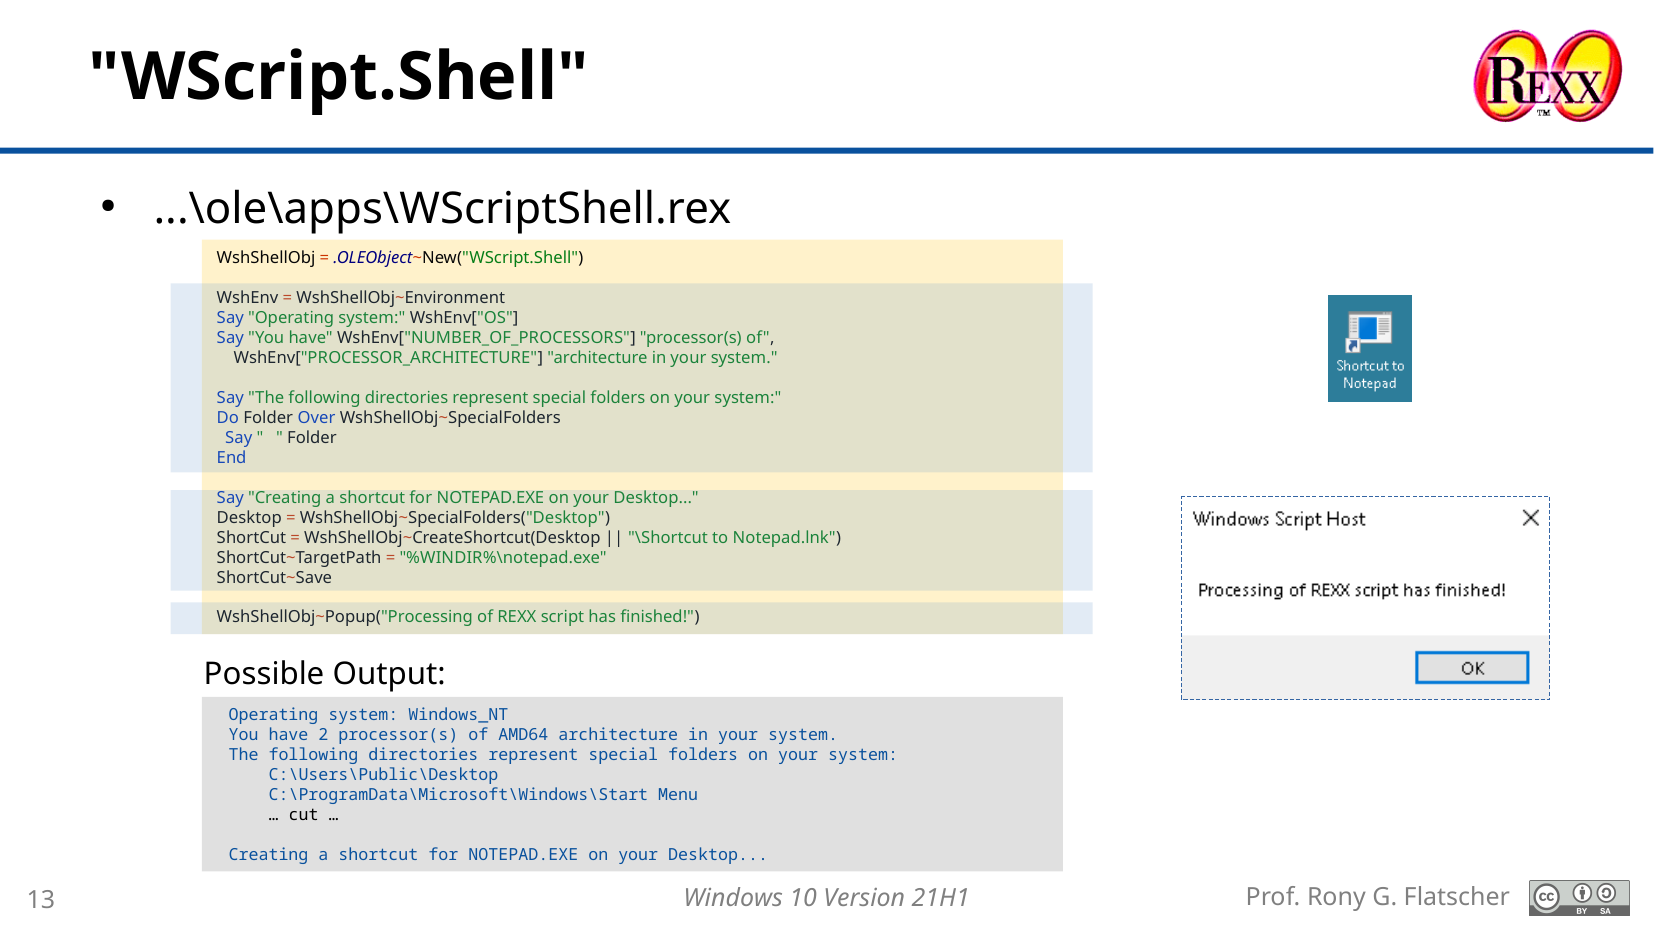

# "WScript.Shell"
...\ole\apps\WScriptShell.rex
WshShellObj = .OLEObject~New("WScript.Shell")
WshEnv = WshShellObj~Environment
Say "Operating system:" WshEnv["OS"]
Say "You have" WshEnv["NUMBER_OF_PROCESSORS"] "processor(s) of",
 WshEnv["PROCESSOR_ARCHITECTURE"] "architecture in your system."
Say "The following directories represent special folders on your system:"
Do Folder Over WshShellObj~SpecialFolders
 Say " " Folder
End
Say "Creating a shortcut for NOTEPAD.EXE on your Desktop..."
Desktop = WshShellObj~SpecialFolders("Desktop")
ShortCut = WshShellObj~CreateShortcut(Desktop || "\Shortcut to Notepad.lnk")
ShortCut~TargetPath = "%WINDIR%\notepad.exe"
ShortCut~Save
WshShellObj~Popup("Processing of REXX script has finished!")
Possible Output:
Operating system: Windows_NT
You have 2 processor(s) of AMD64 architecture in your system.
The following directories represent special folders on your system:
 C:\Users\Public\Desktop
 C:\ProgramData\Microsoft\Windows\Start Menu
 … cut …
Creating a shortcut for NOTEPAD.EXE on your Desktop...
Windows 10 Version 21H1